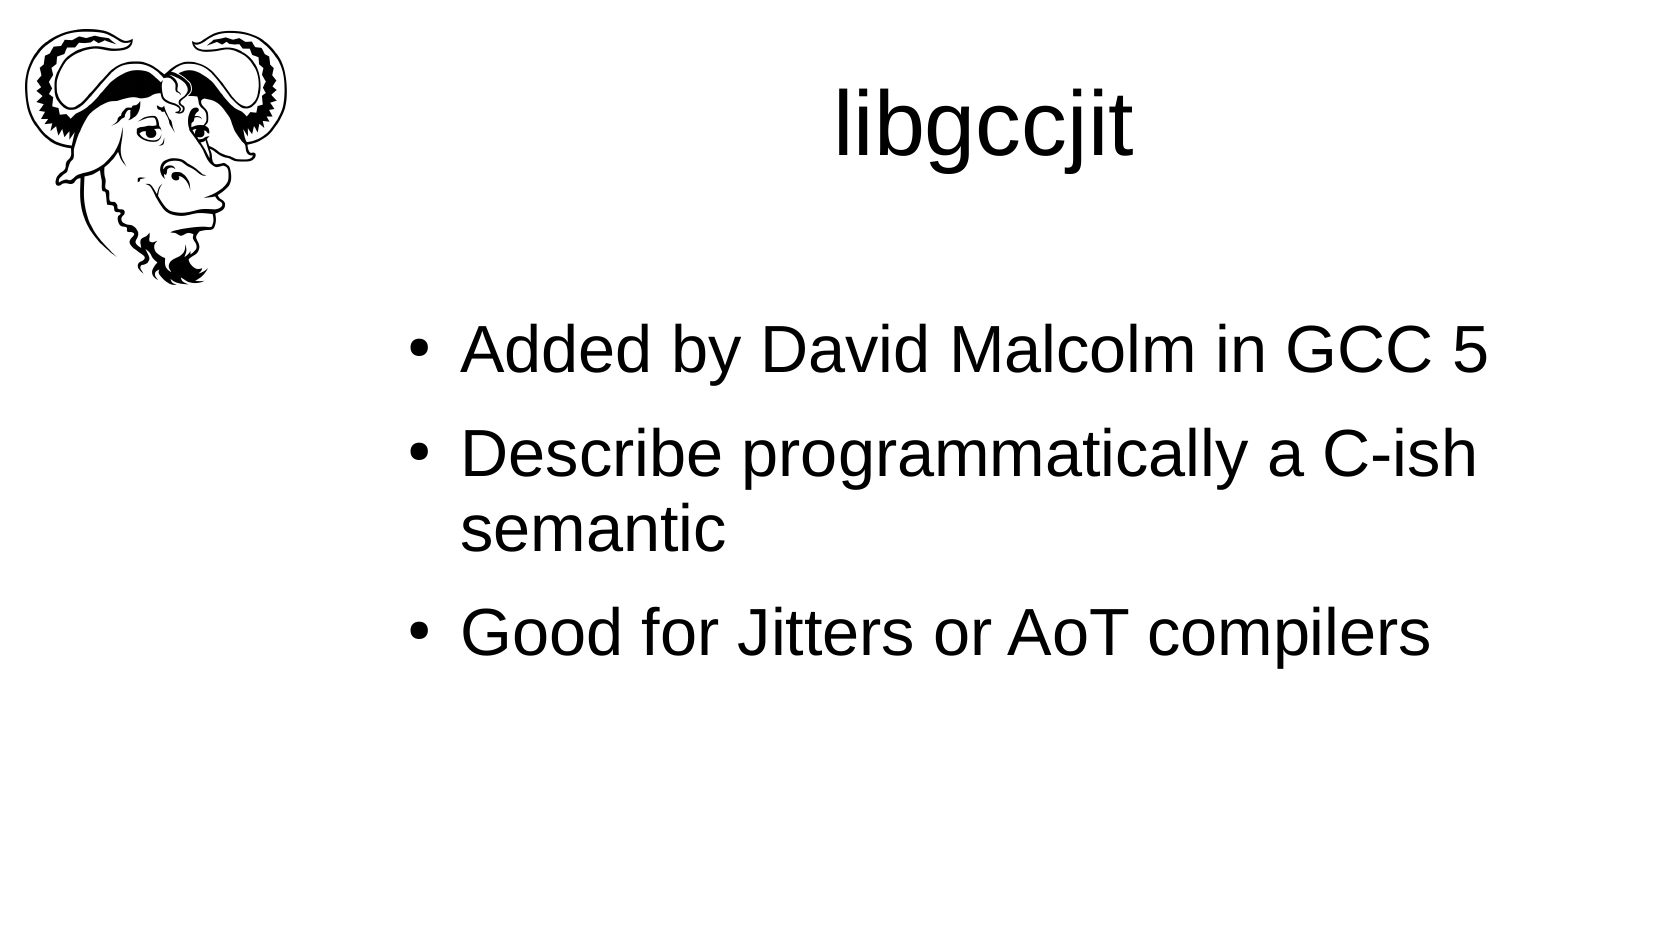

# libgccjit
Added by David Malcolm in GCC 5
Describe programmatically a C-ish semantic
Good for Jitters or AoT compilers